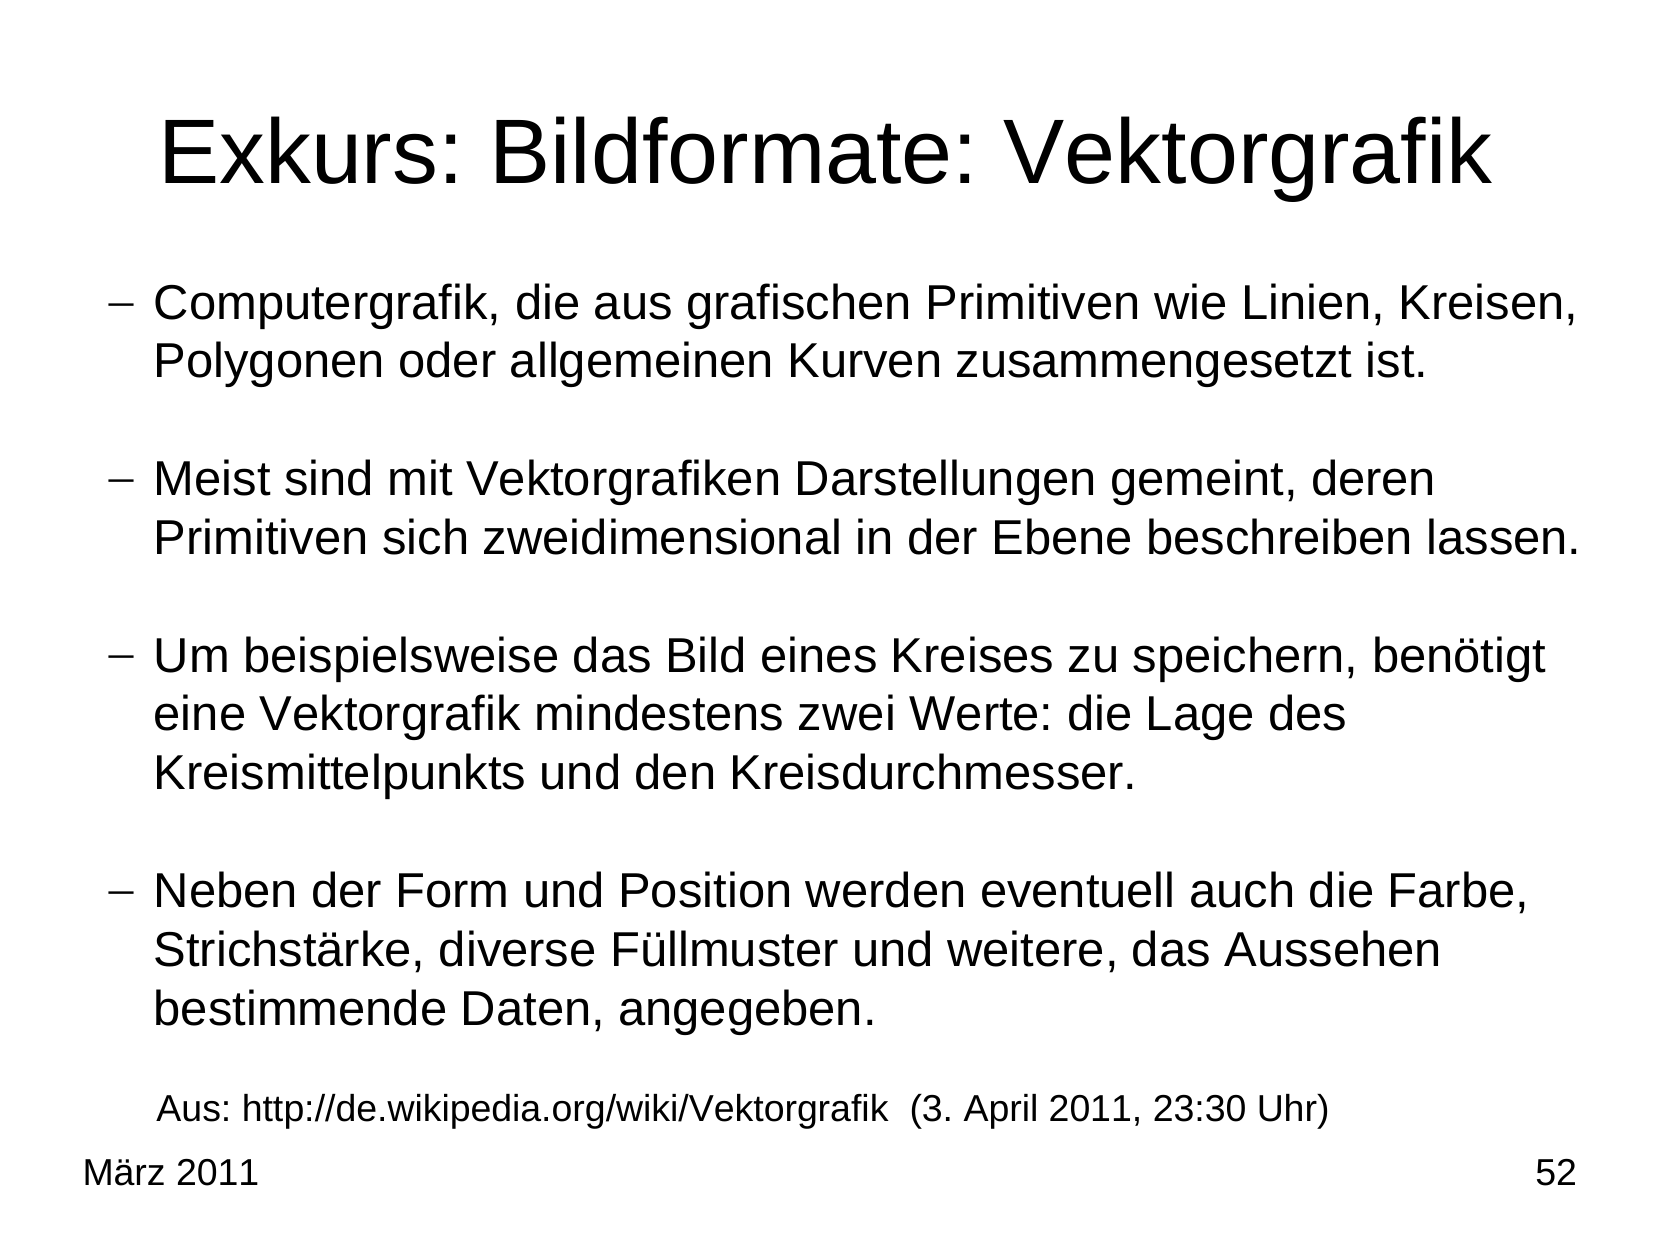

# Exkurs: Bildformate: Vektorgrafik
Computergrafik, die aus grafischen Primitiven wie Linien, Kreisen, Polygonen oder allgemeinen Kurven zusammengesetzt ist.
Meist sind mit Vektorgrafiken Darstellungen gemeint, deren Primitiven sich zweidimensional in der Ebene beschreiben lassen.
Um beispielsweise das Bild eines Kreises zu speichern, benötigt eine Vektorgrafik mindestens zwei Werte: die Lage des Kreismittelpunkts und den Kreisdurchmesser.
Neben der Form und Position werden eventuell auch die Farbe, Strichstärke, diverse Füllmuster und weitere, das Aussehen bestimmende Daten, angegeben.
Aus: http://de.wikipedia.org/wiki/Vektorgrafik (3. April 2011, 23:30 Uhr)
März 2011
52